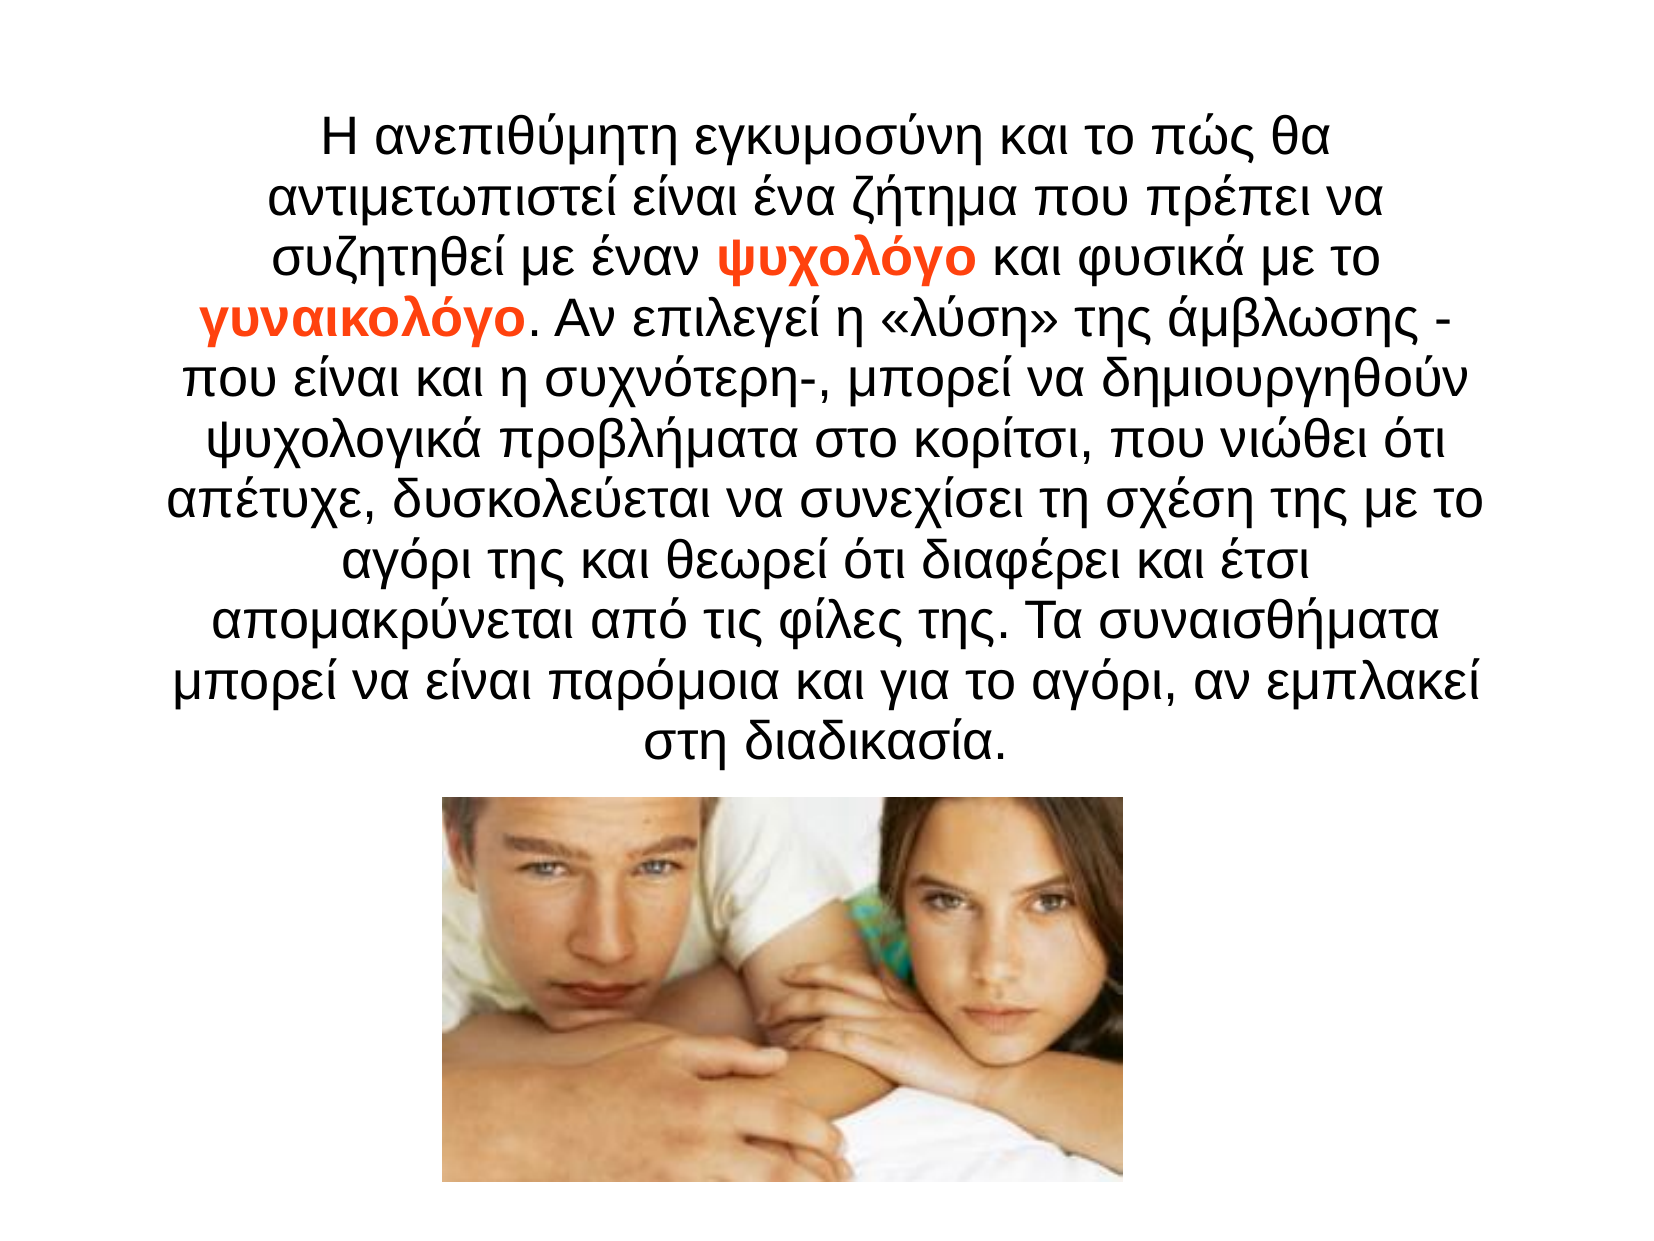

Η ανεπιθύμητη εγκυμοσύνη και το πώς θα αντιμετωπιστεί είναι ένα ζήτημα που πρέπει να συζητηθεί με έναν ψυχολόγο και φυσικά με το γυναικολόγο. Αν επιλεγεί η «λύση» της άμβλωσης -που είναι και η συχνότερη-, μπορεί να δημιουργηθούν ψυχολογικά προβλήματα στο κορίτσι, που νιώθει ότι απέτυχε, δυσκολεύεται να συνεχίσει τη σχέση της με το αγόρι της και θεωρεί ότι διαφέρει και έτσι απομακρύνεται από τις φίλες της. Τα συναισθήματα μπορεί να είναι παρόμοια και για το αγόρι, αν εμπλακεί στη διαδικασία.